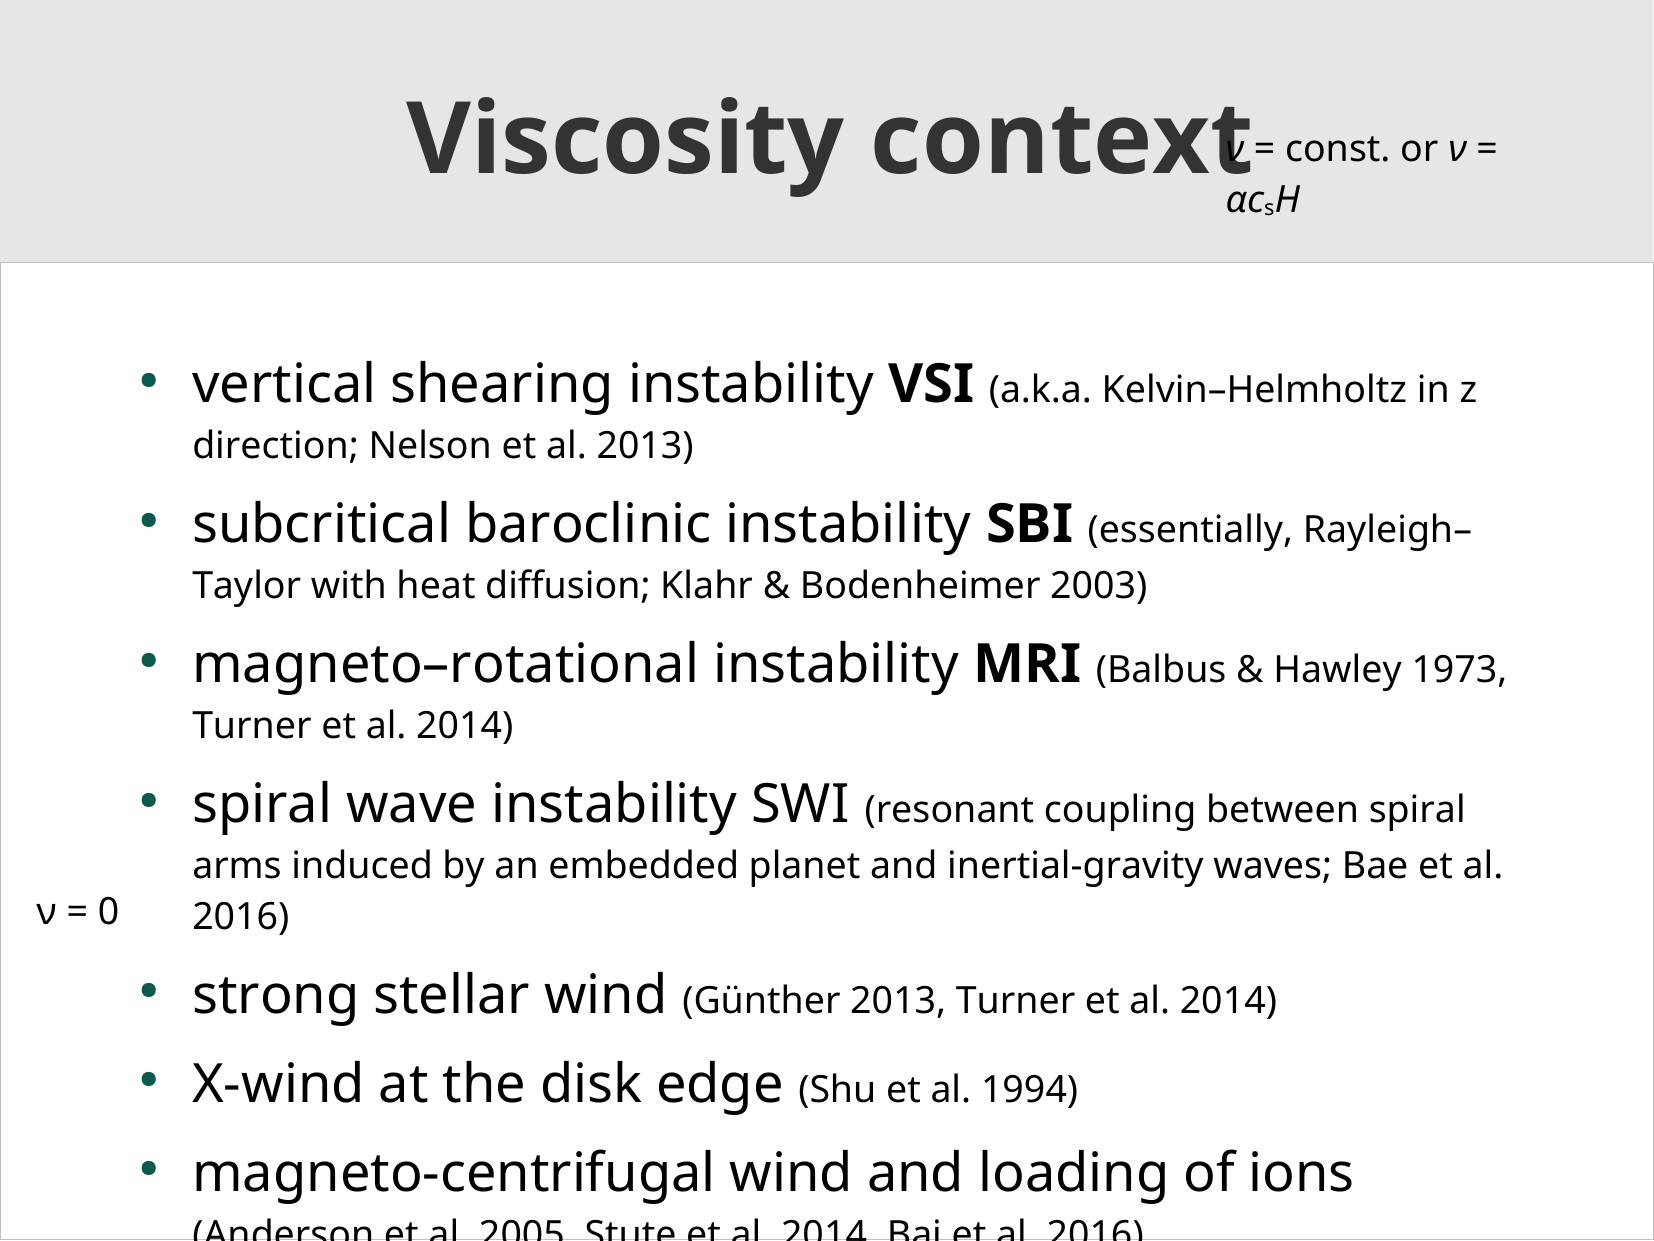

# Viscosity context
ν = const. or ν = αcsH
vertical shearing instability VSI (a.k.a. Kelvin–Helmholtz in z direction; Nelson et al. 2013)
subcritical baroclinic instability SBI (essentially, Rayleigh–Taylor with heat diffusion; Klahr & Bodenheimer 2003)
magneto–rotational instability MRI (Balbus & Hawley 1973, Turner et al. 2014)
spiral wave instability SWI (resonant coupling between spiral arms induced by an embedded planet and inertial-gravity waves; Bae et al. 2016)
strong stellar wind (Günther 2013, Turner et al. 2014)
X-wind at the disk edge (Shu et al. 1994)
magneto-centrifugal wind and loading of ions (Anderson et al. 2005, Stute et al. 2014, Bai et al. 2016)
ν = 0